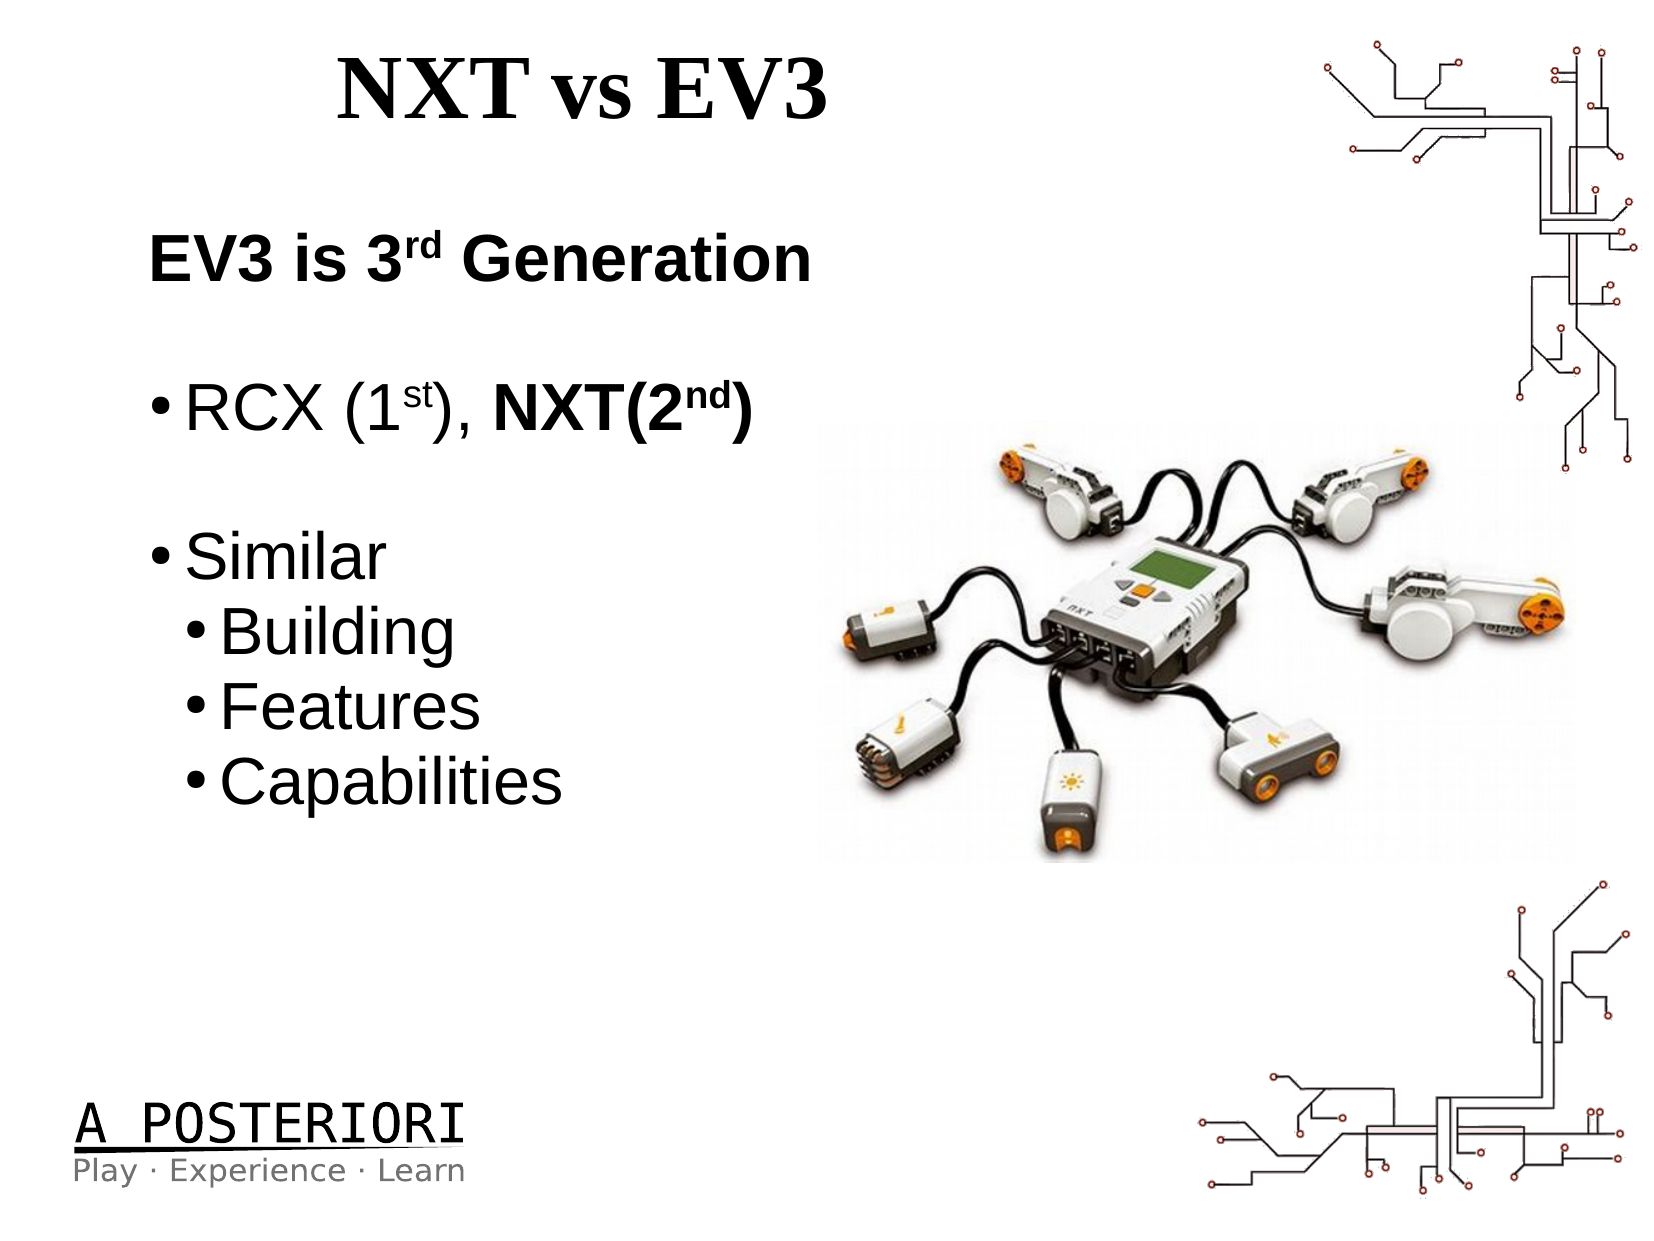

# NXT vs EV3
EV3 is 3rd Generation
RCX (1st), NXT(2nd)
Similar
Building
Features
Capabilities